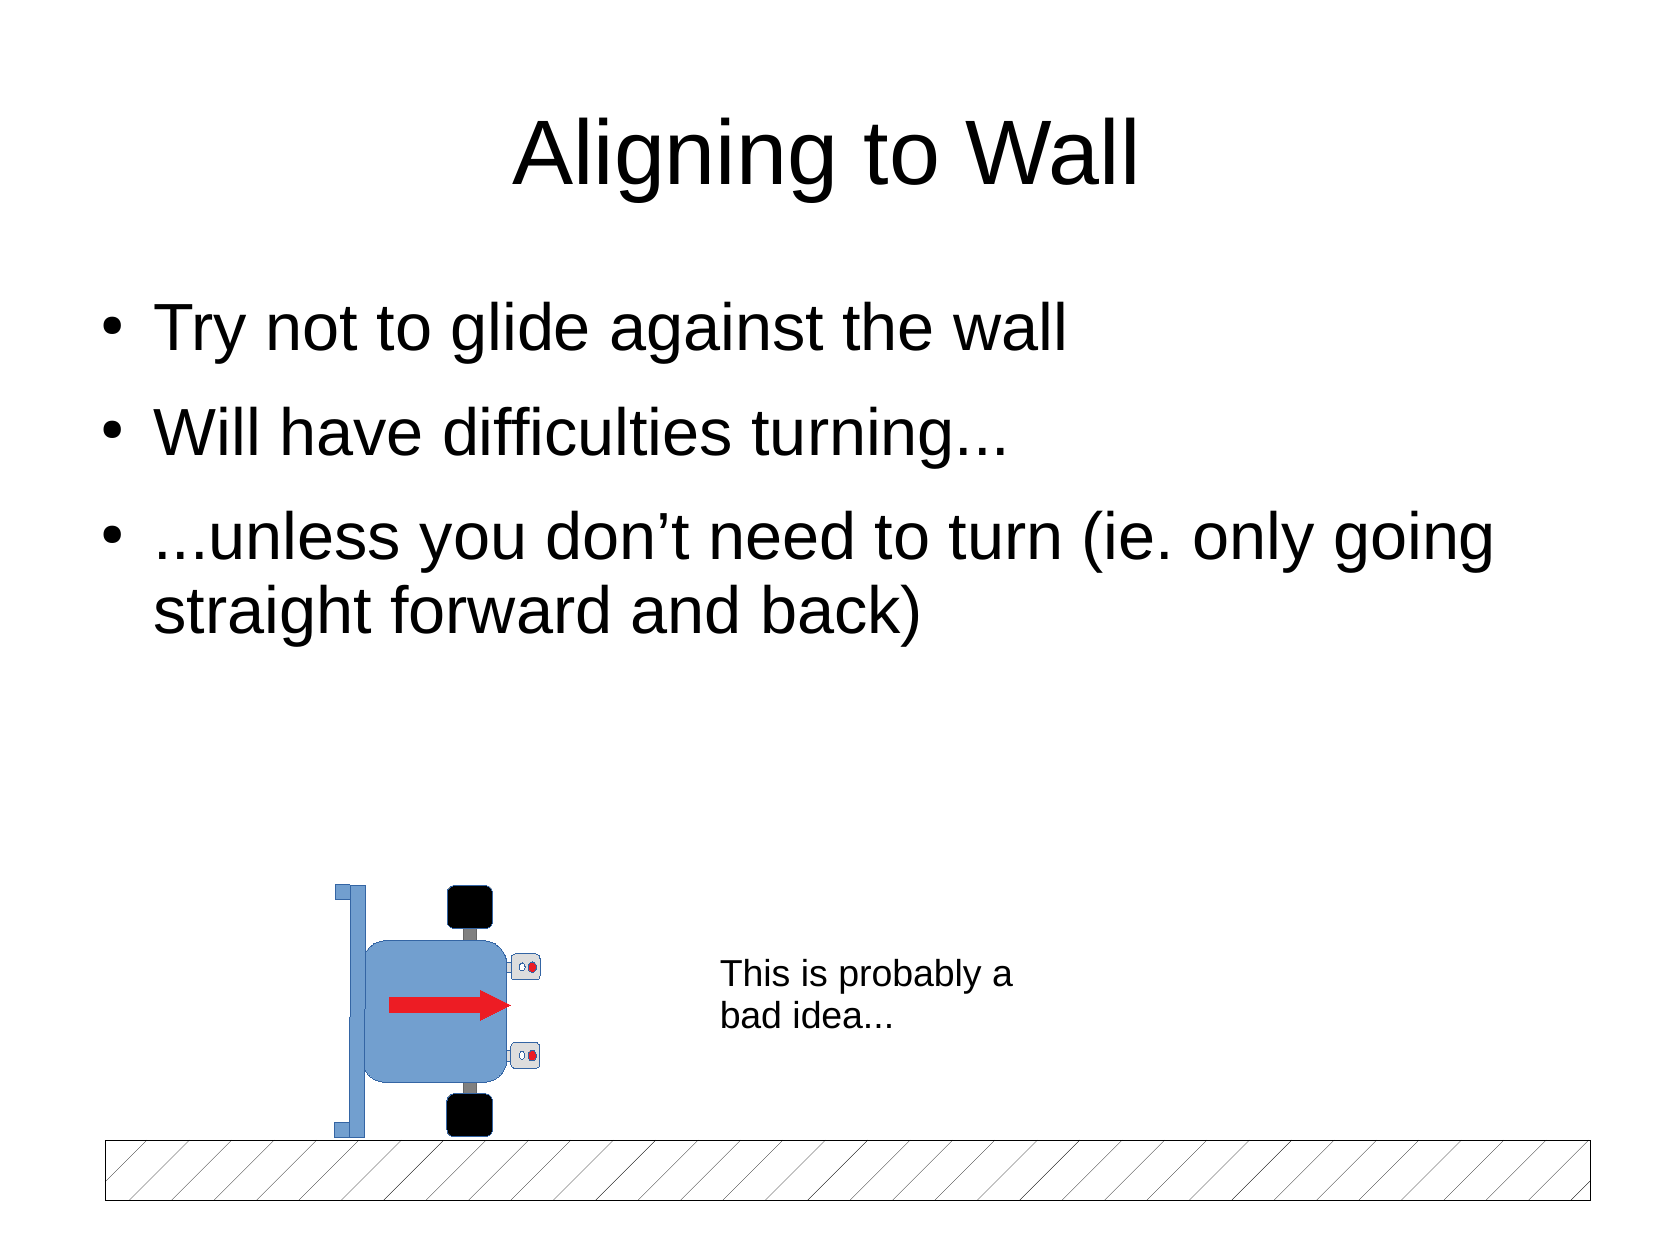

# Aligning to Wall
Try not to glide against the wall
Will have difficulties turning...
...unless you don’t need to turn (ie. only going straight forward and back)
This is probably a bad idea...